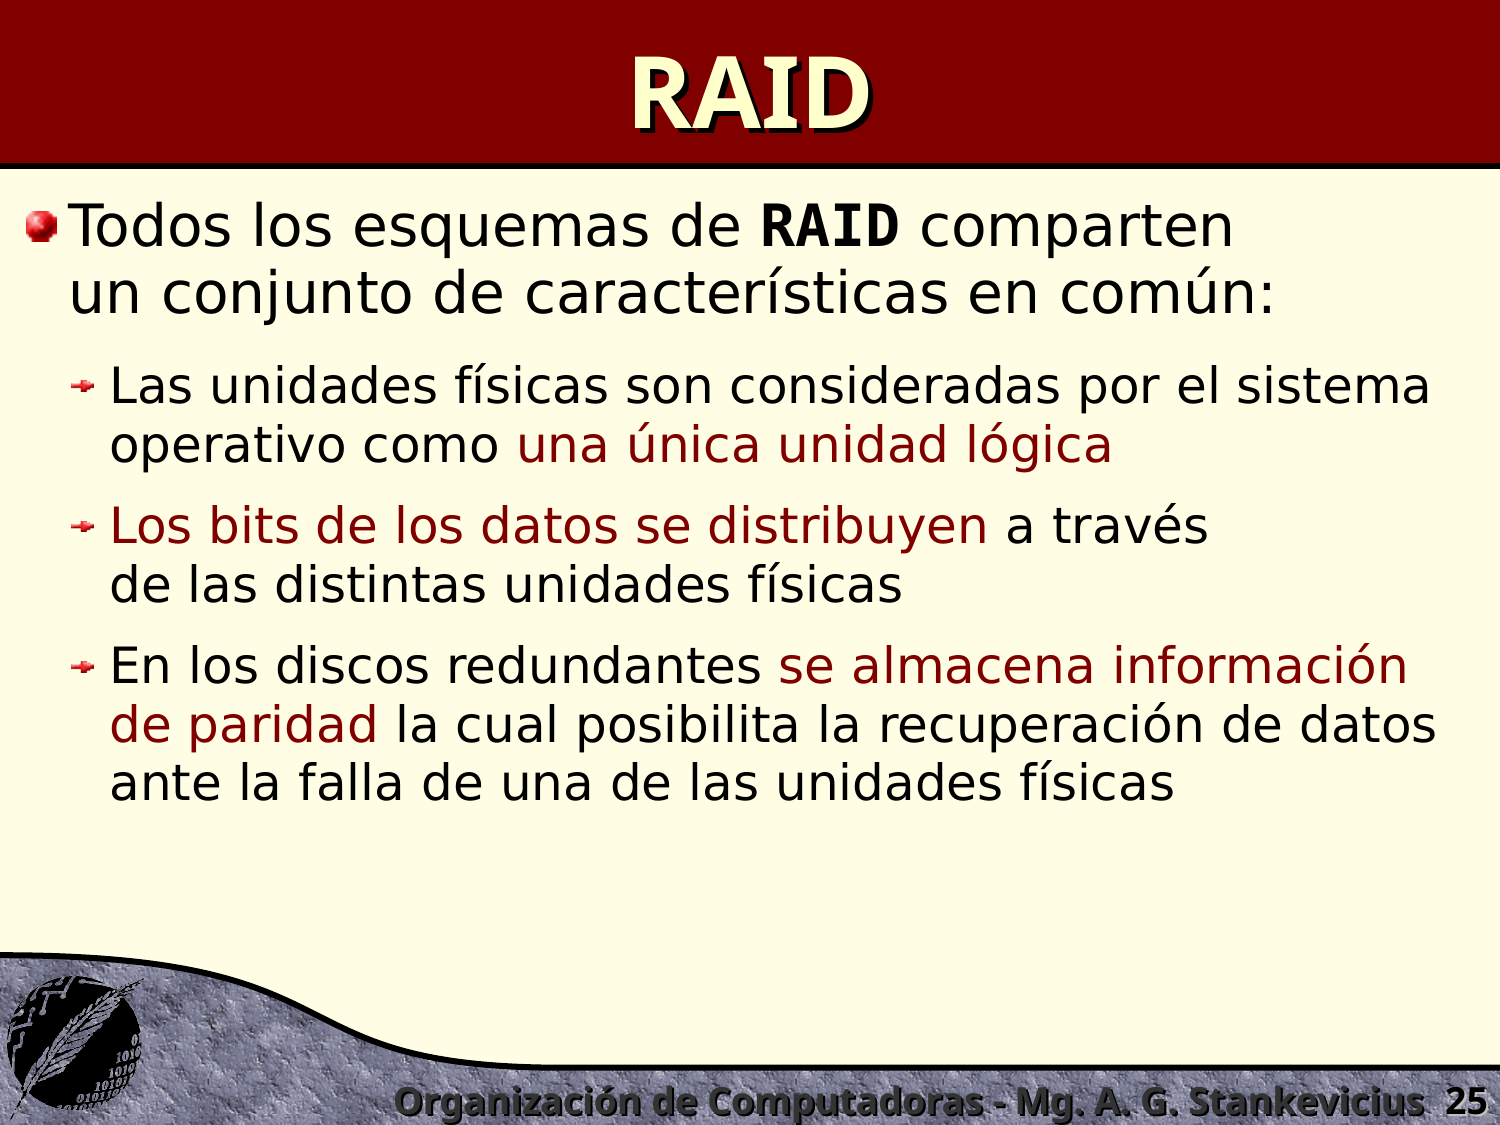

# RAID
Todos los esquemas de RAID comparten
un conjunto de características en común:
Las unidades físicas son consideradas por el sistema operativo como una única unidad lógica
Los bits de los datos se distribuyen a través
de las distintas unidades físicas
En los discos redundantes se almacena información
de paridad la cual posibilita la recuperación de datos ante la falla de una de las unidades físicas
25